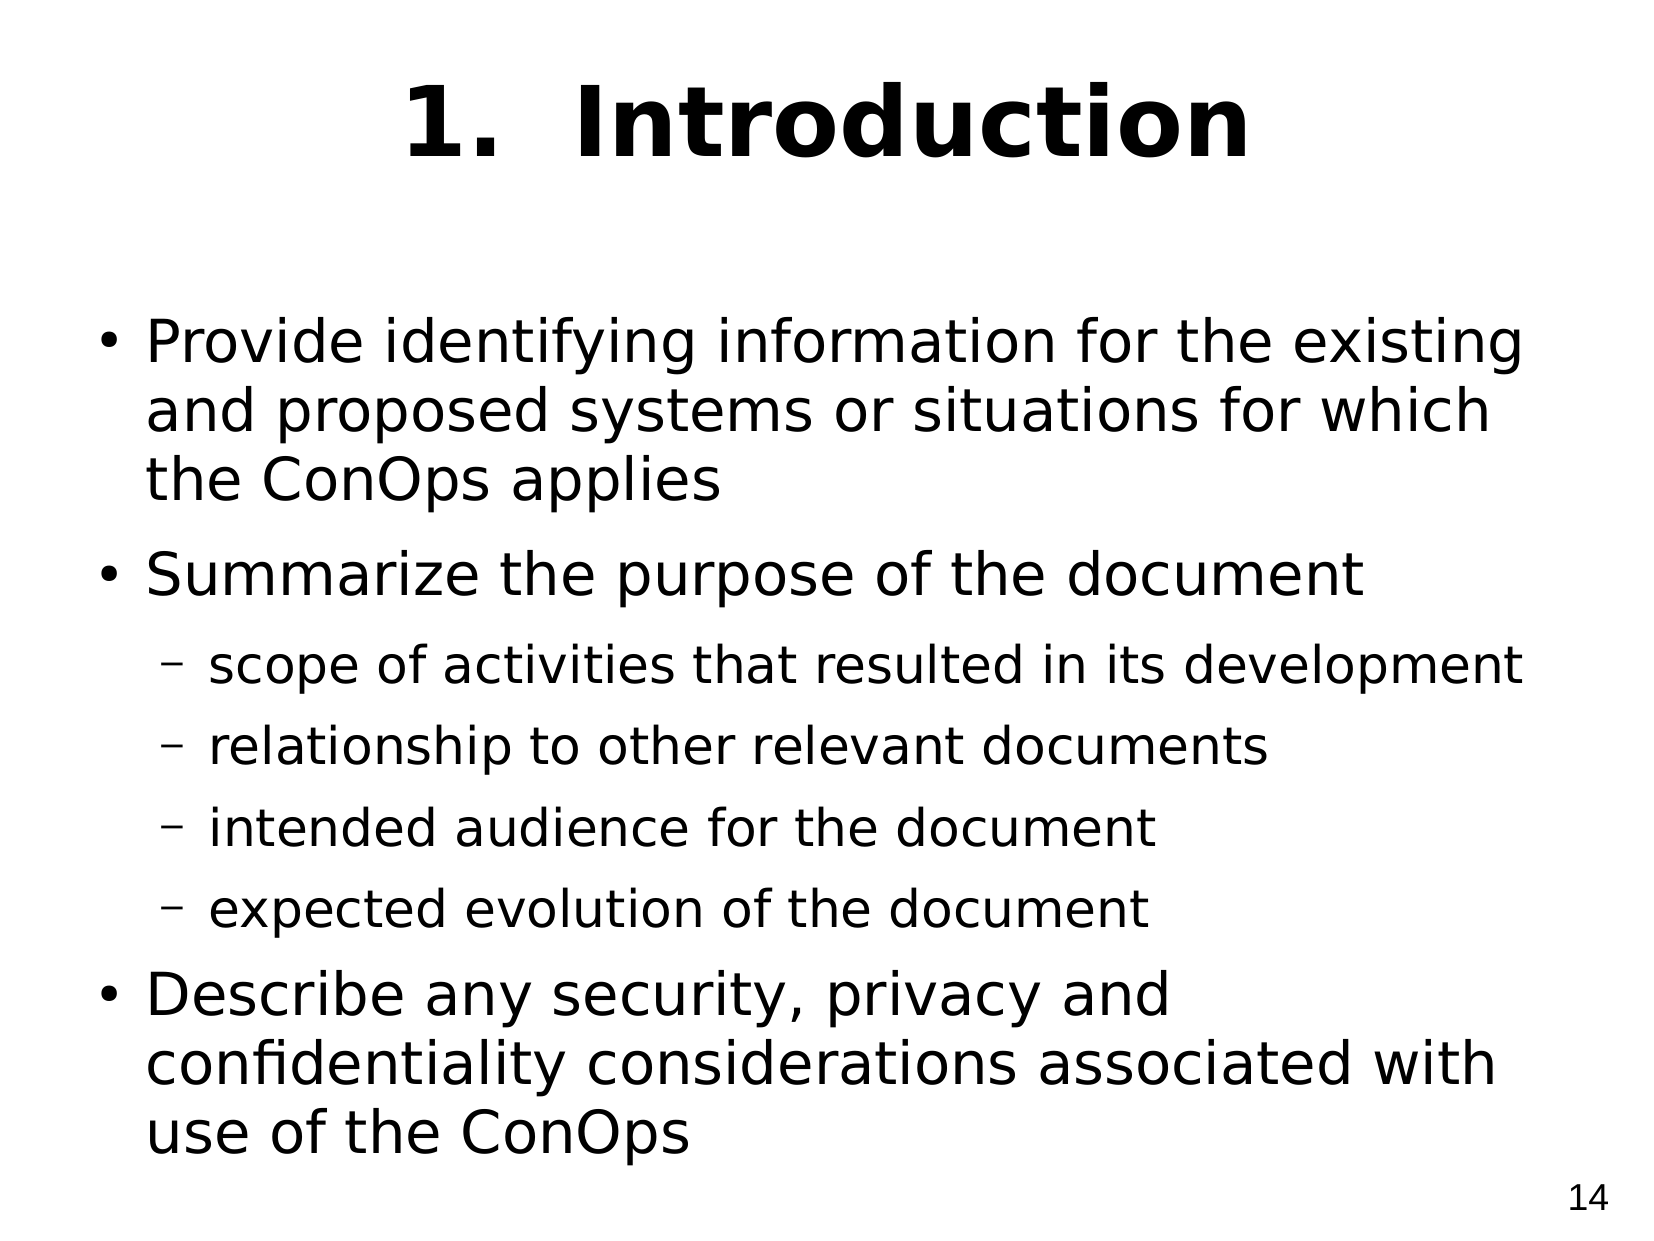

# 1. Introduction
Provide identifying information for the existing and proposed systems or situations for which the ConOps applies
Summarize the purpose of the document
scope of activities that resulted in its development
relationship to other relevant documents
intended audience for the document
expected evolution of the document
Describe any security, privacy and confidentiality considerations associated with use of the ConOps